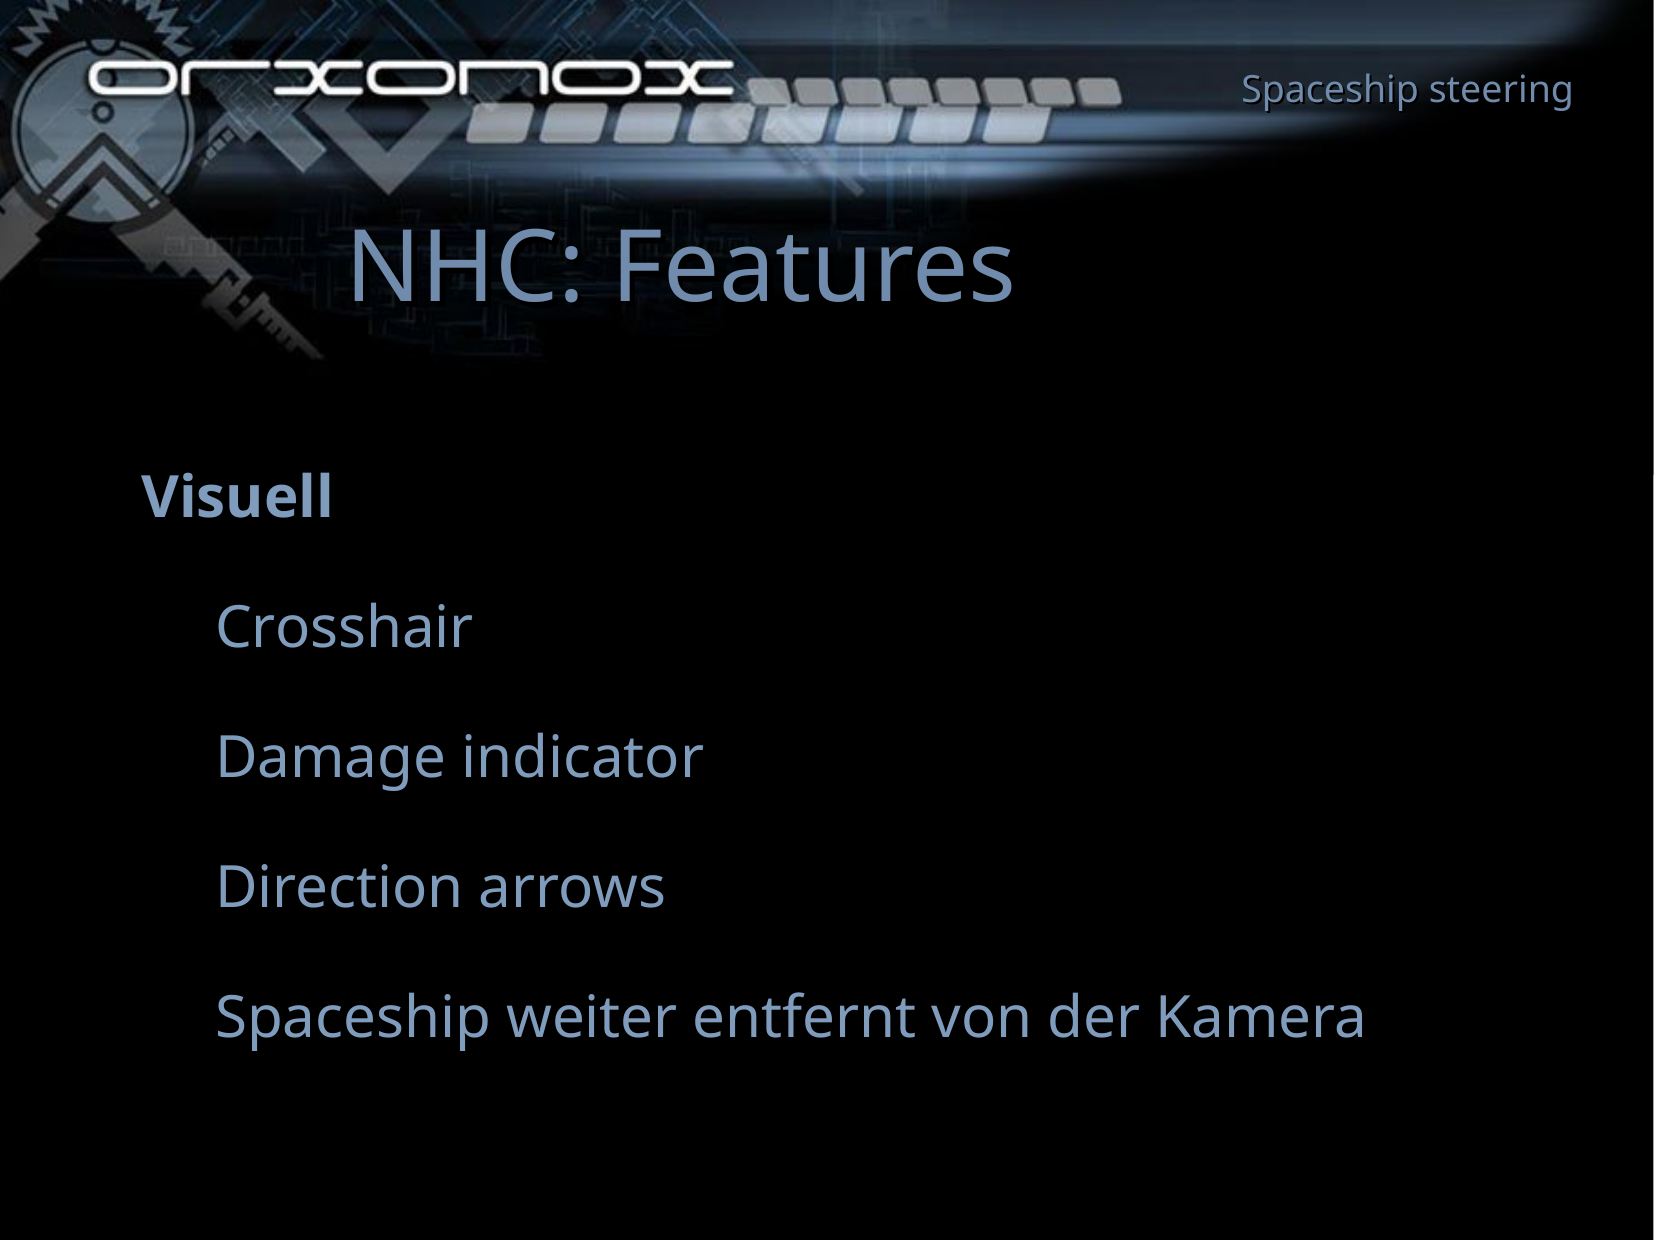

Spaceship steering
NHC: Features
Visuell
	Crosshair
	Damage indicator
	Direction arrows
	Spaceship weiter entfernt von der Kamera